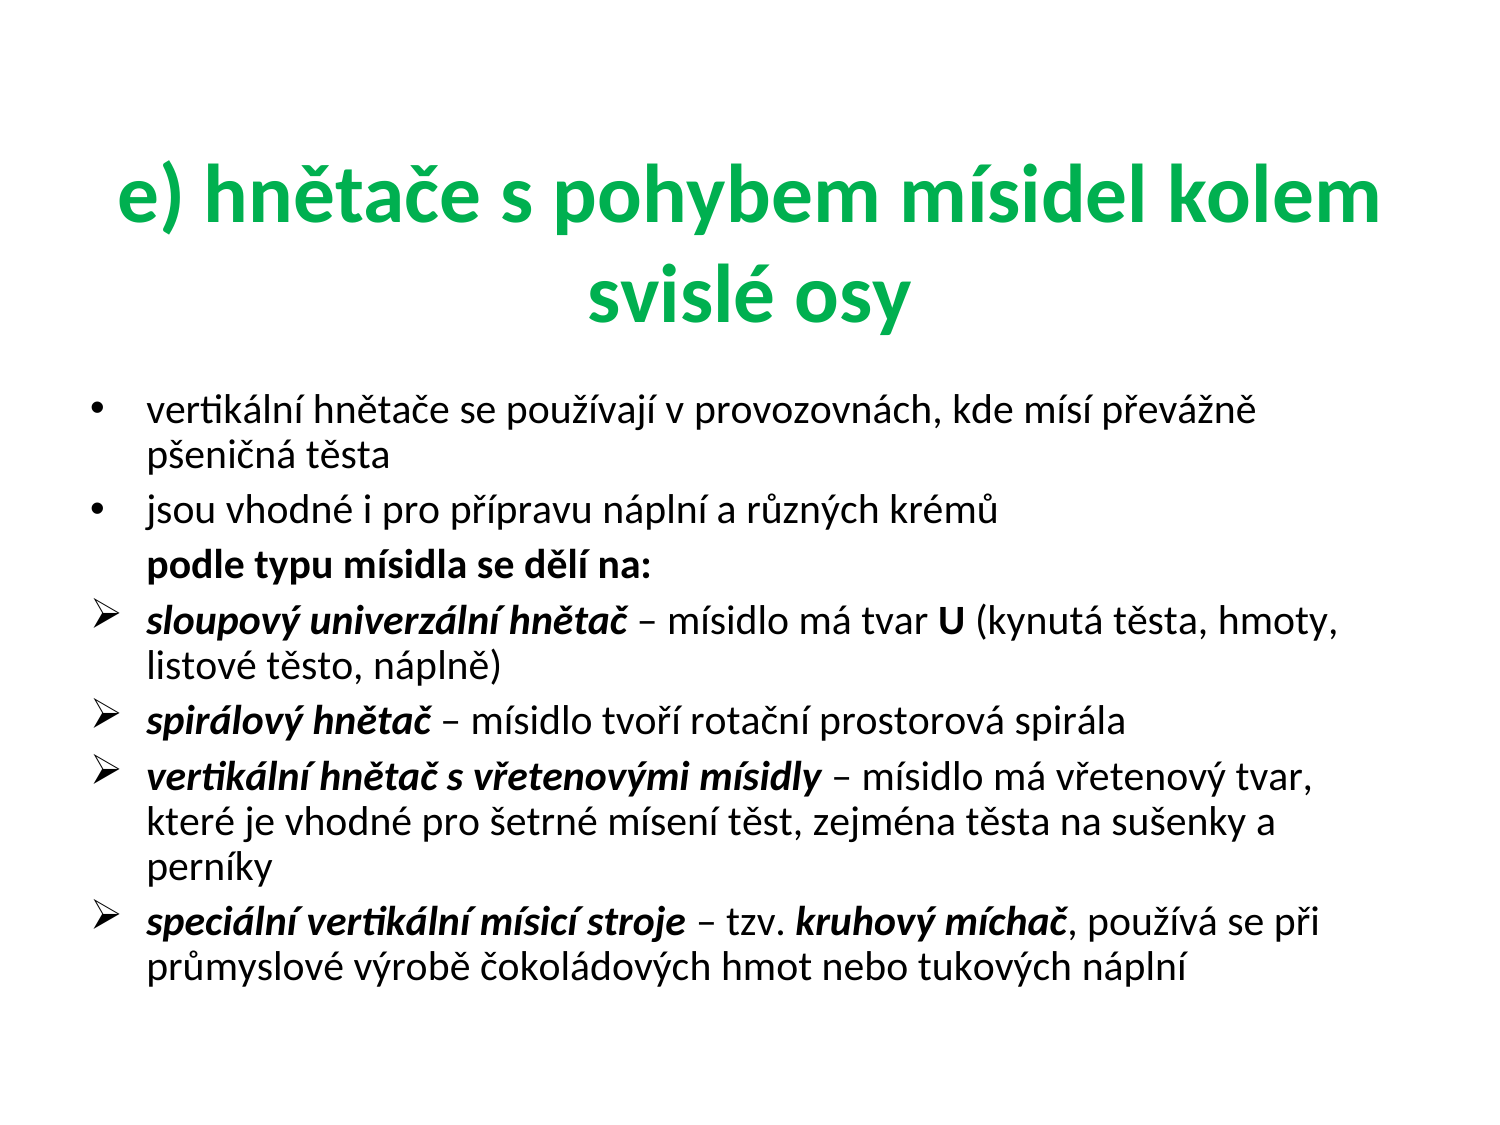

# e) hnětače s pohybem mísidel kolem svislé osy
vertikální hnětače se používají v provozovnách, kde mísí převážně pšeničná těsta
jsou vhodné i pro přípravu náplní a různých krémů
	podle typu mísidla se dělí na:
sloupový univerzální hnětač – mísidlo má tvar U (kynutá těsta, hmoty, listové těsto, náplně)
spirálový hnětač – mísidlo tvoří rotační prostorová spirála
vertikální hnětač s vřetenovými mísidly – mísidlo má vřetenový tvar, které je vhodné pro šetrné mísení těst, zejména těsta na sušenky a perníky
speciální vertikální mísicí stroje – tzv. kruhový míchač, používá se při průmyslové výrobě čokoládových hmot nebo tukových náplní